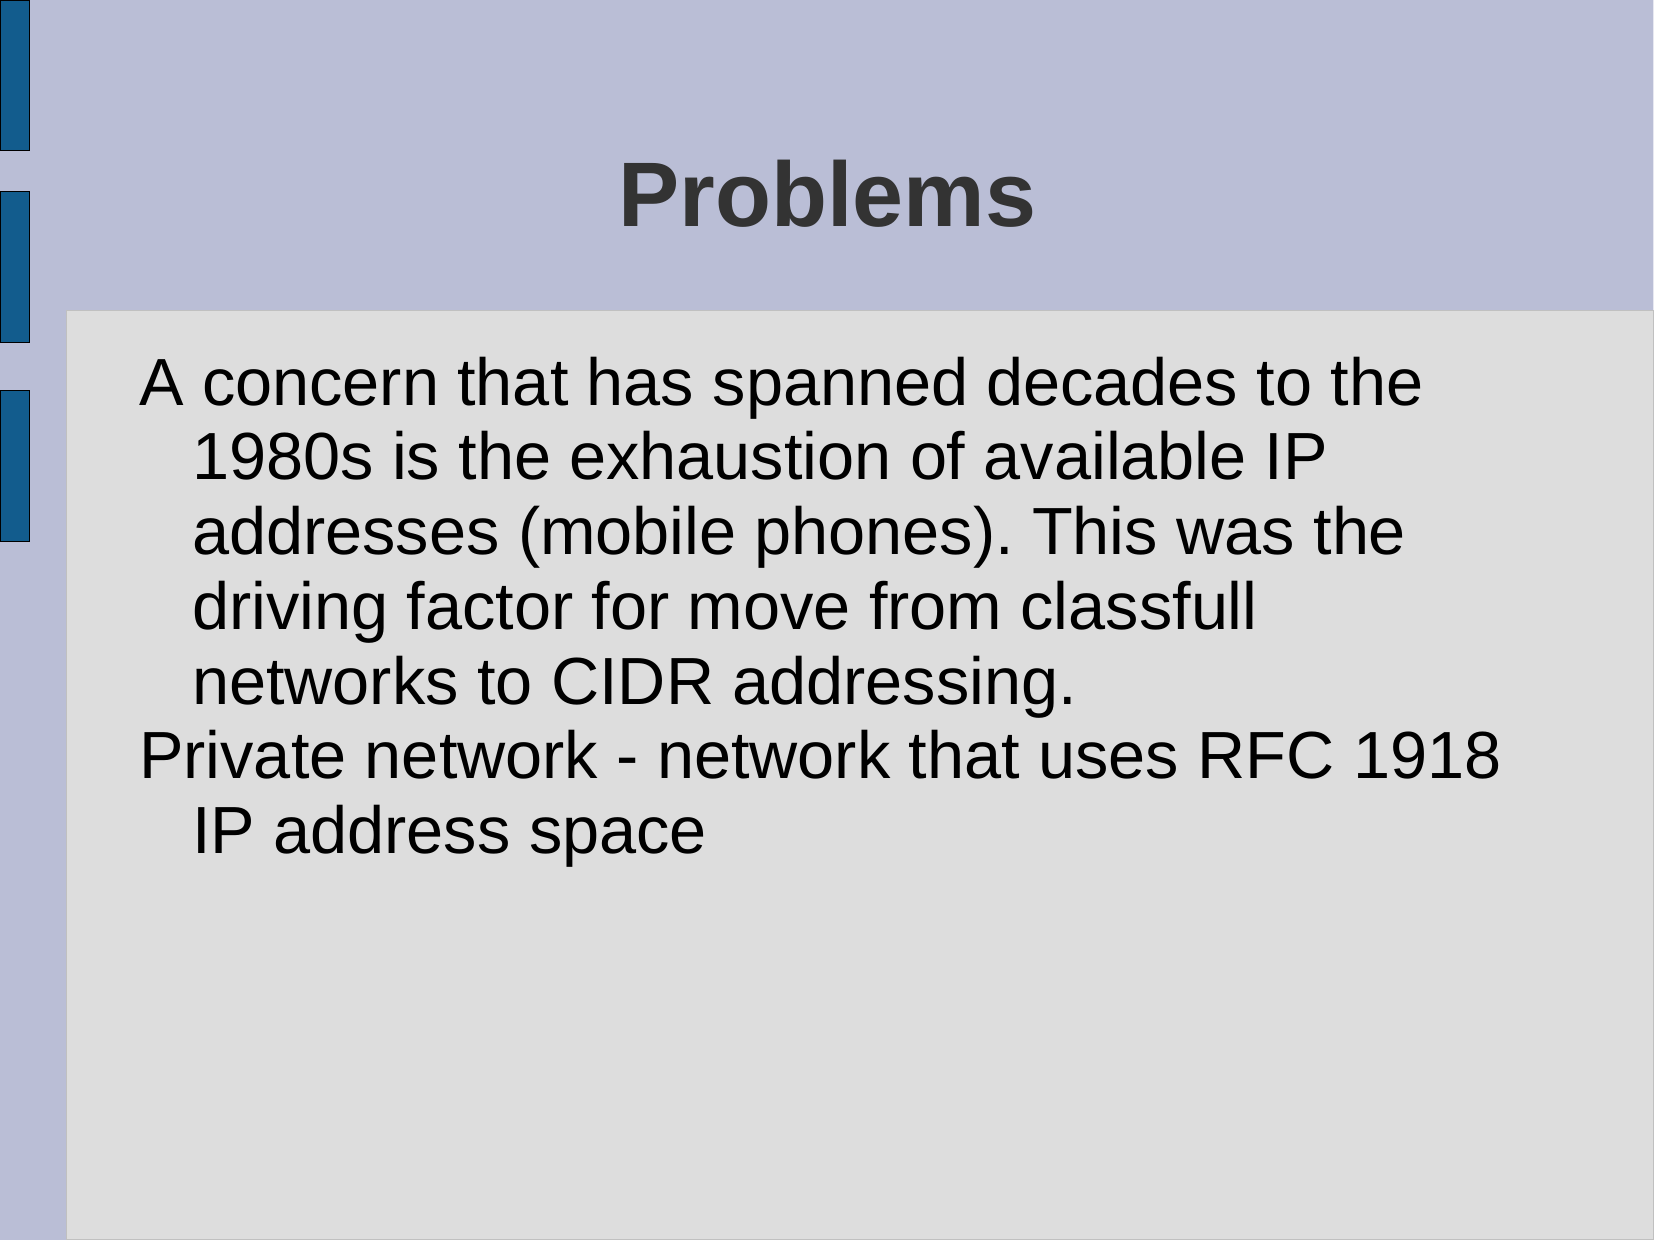

# Problems
A concern that has spanned decades to the 1980s is the exhaustion of available IP addresses (mobile phones). This was the driving factor for move from classfull networks to CIDR addressing.
Private network - network that uses RFC 1918 IP address space